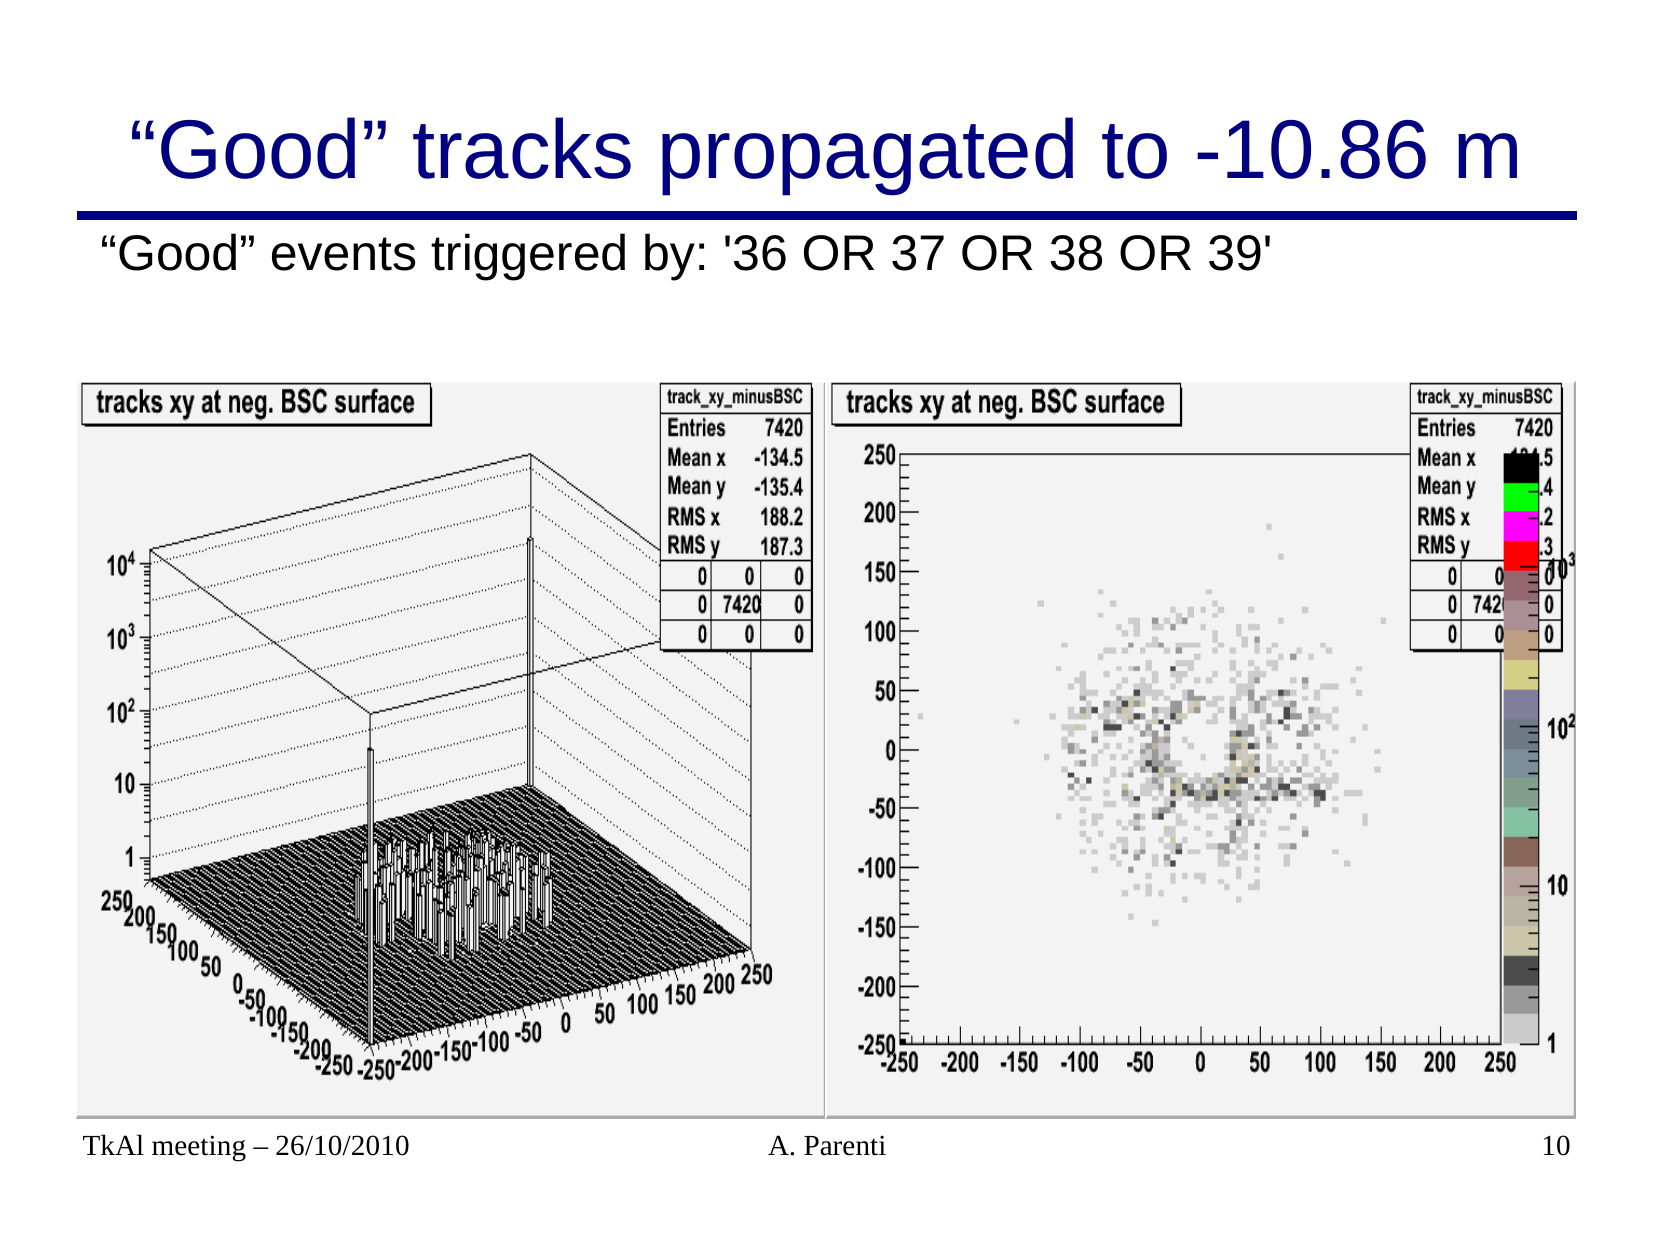

# “Good” tracks propagated to -10.86 m
“Good” events triggered by: '36 OR 37 OR 38 OR 39'
10